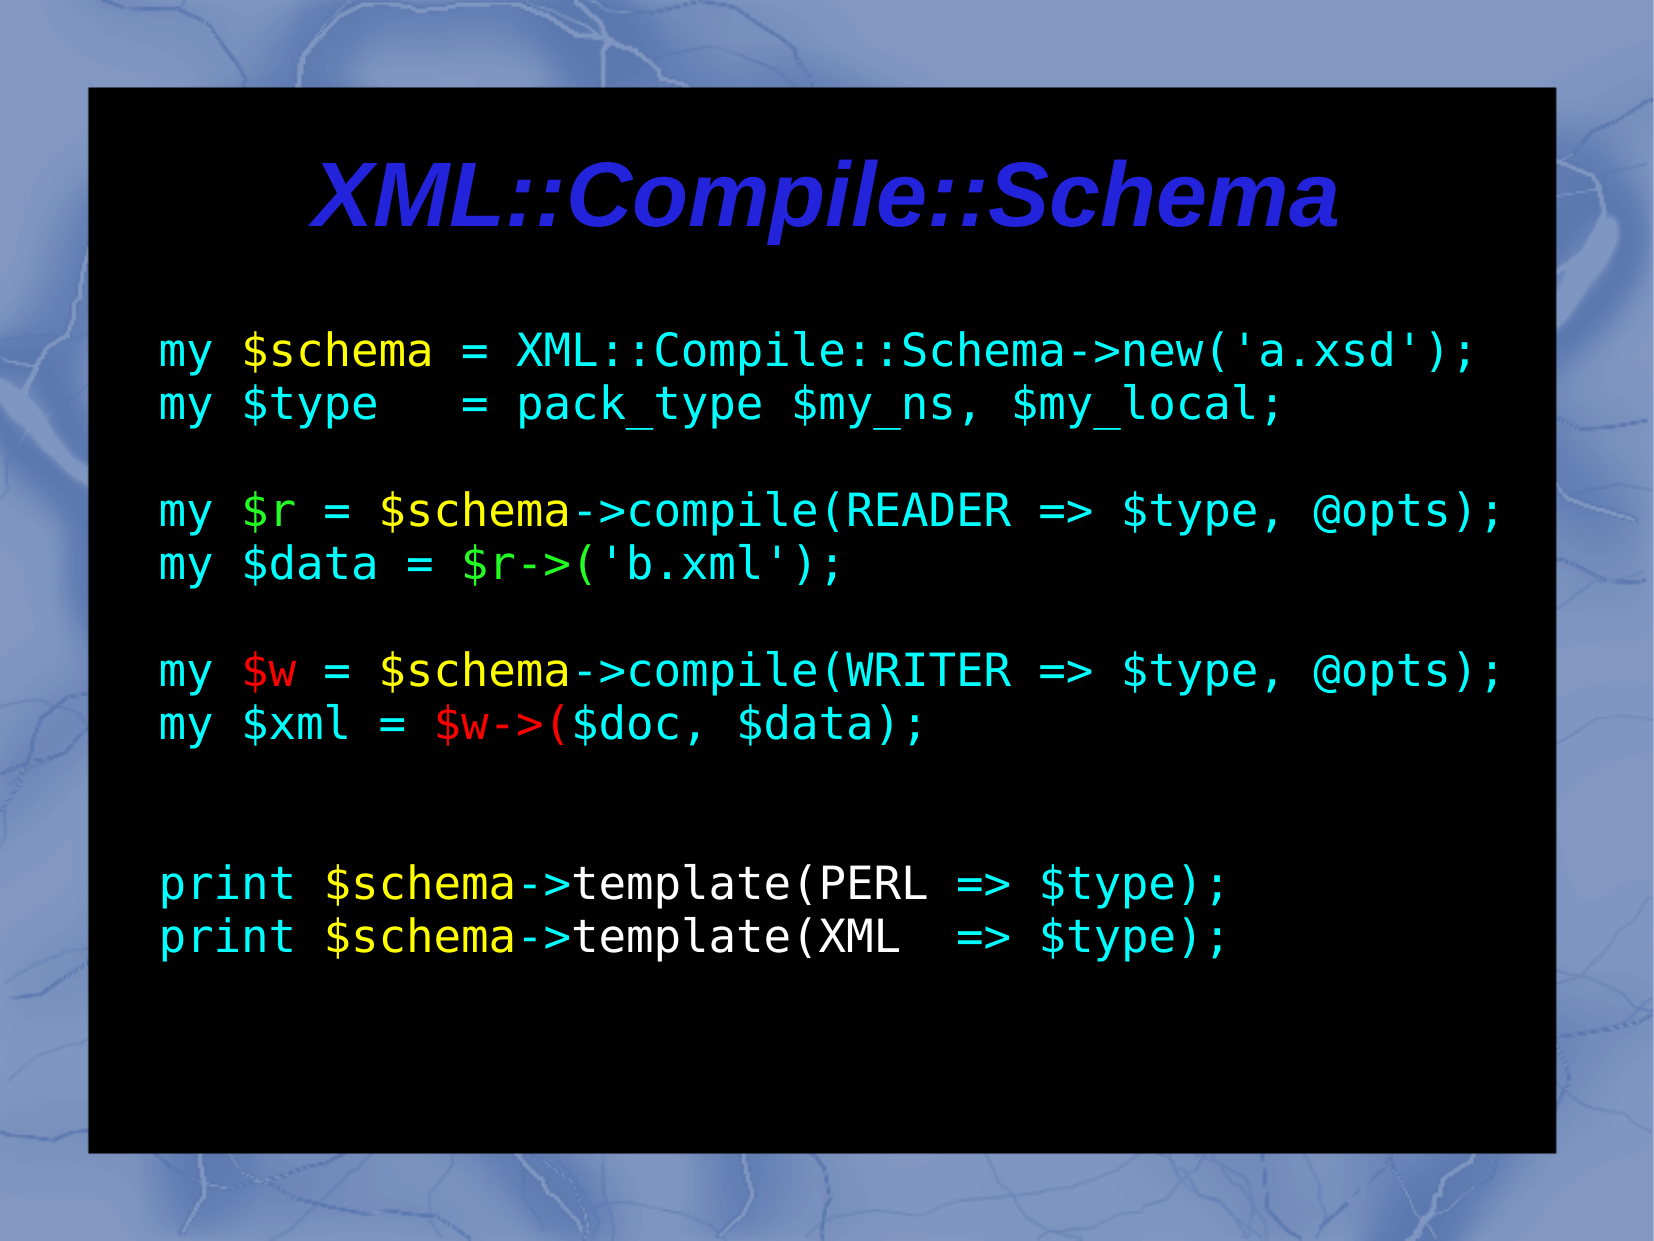

# XML::Compile::Schema
my $schema = XML::Compile::Schema->new('a.xsd');
my $type = pack_type $my_ns, $my_local;
my $r = $schema->compile(READER => $type, @opts);
my $data = $r->('b.xml');
my $w = $schema->compile(WRITER => $type, @opts);
my $xml = $w->($doc, $data);
print $schema->template(PERL => $type);
print $schema->template(XML => $type);